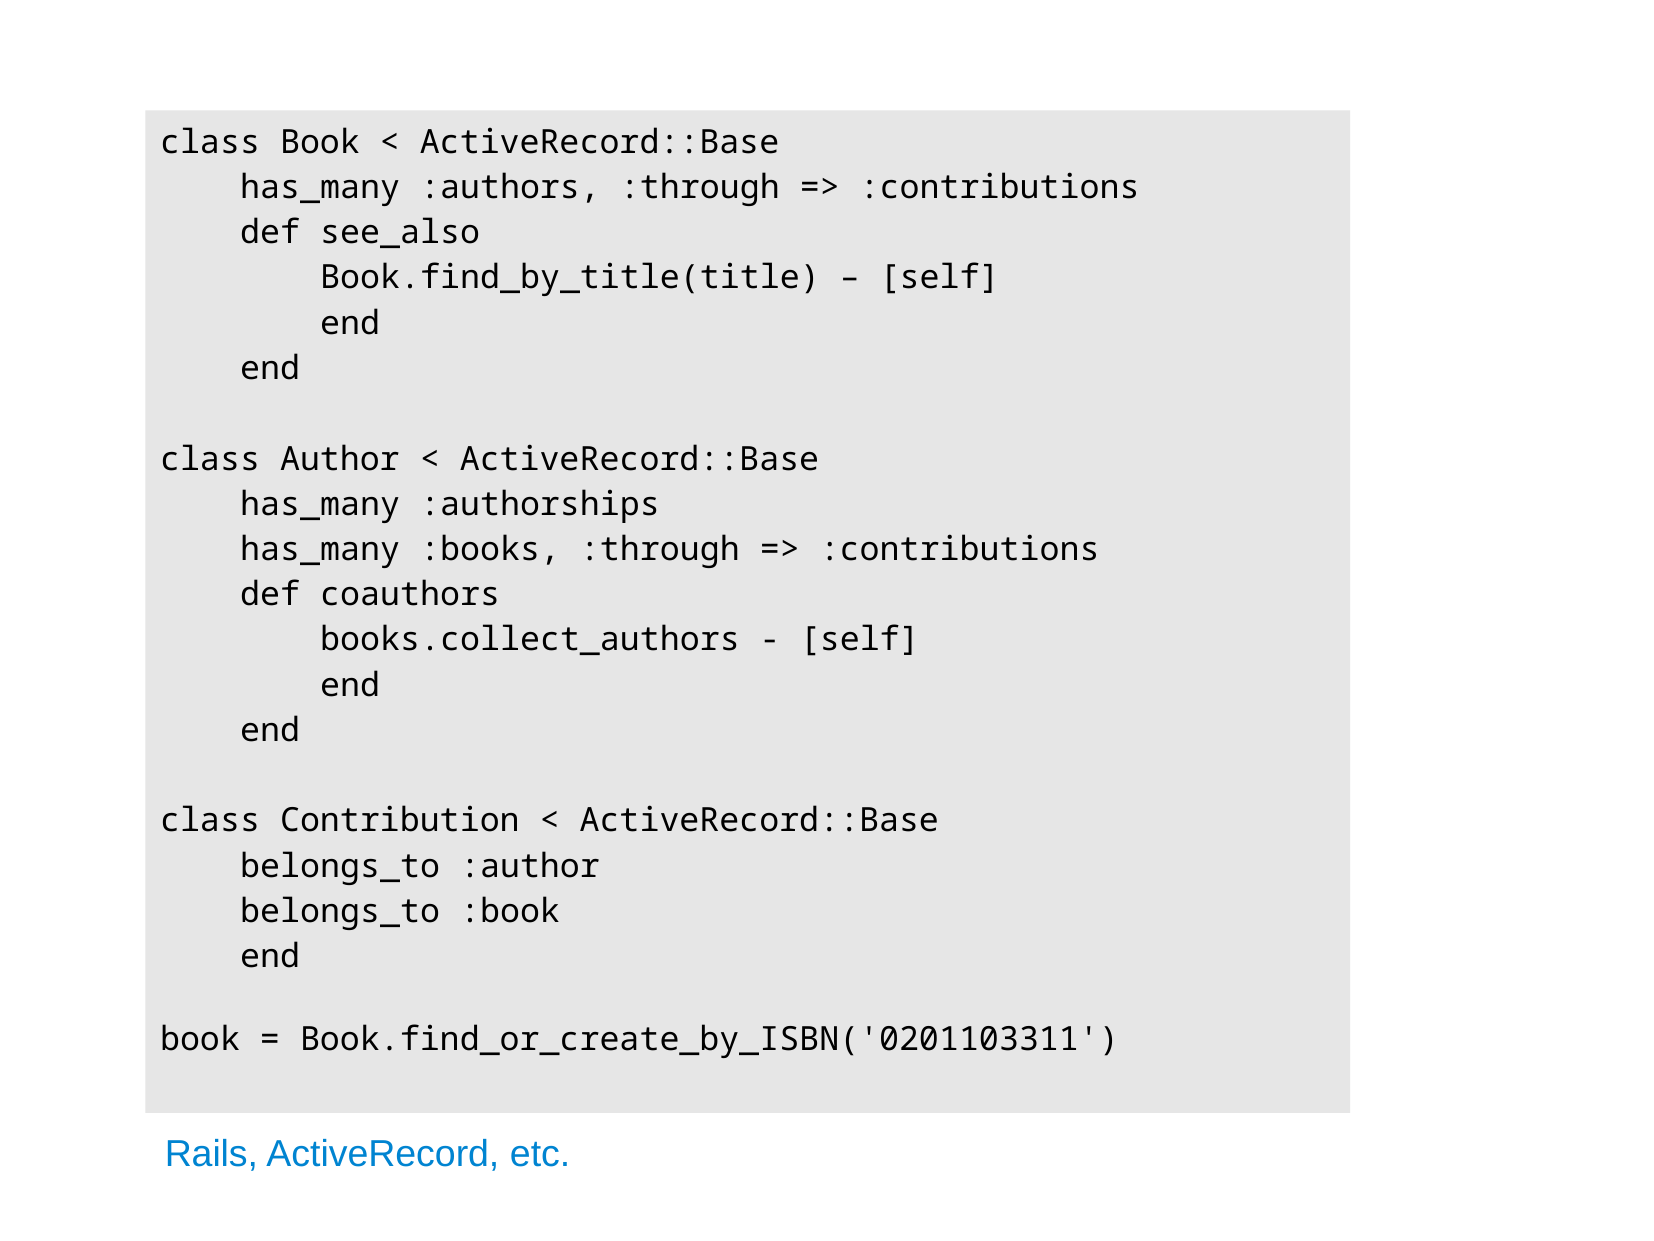

class Book < ActiveRecord::Base
 has_many :authors, :through => :contributions
 def see_also
 Book.find_by_title(title) – [self]
 end
 end
class Author < ActiveRecord::Base
 has_many :authorships
 has_many :books, :through => :contributions
 def coauthors
 books.collect_authors - [self]
 end
 end
class Contribution < ActiveRecord::Base
 belongs_to :author
 belongs_to :book
 end
book = Book.find_or_create_by_ISBN('0201103311')
Rails, ActiveRecord, etc.